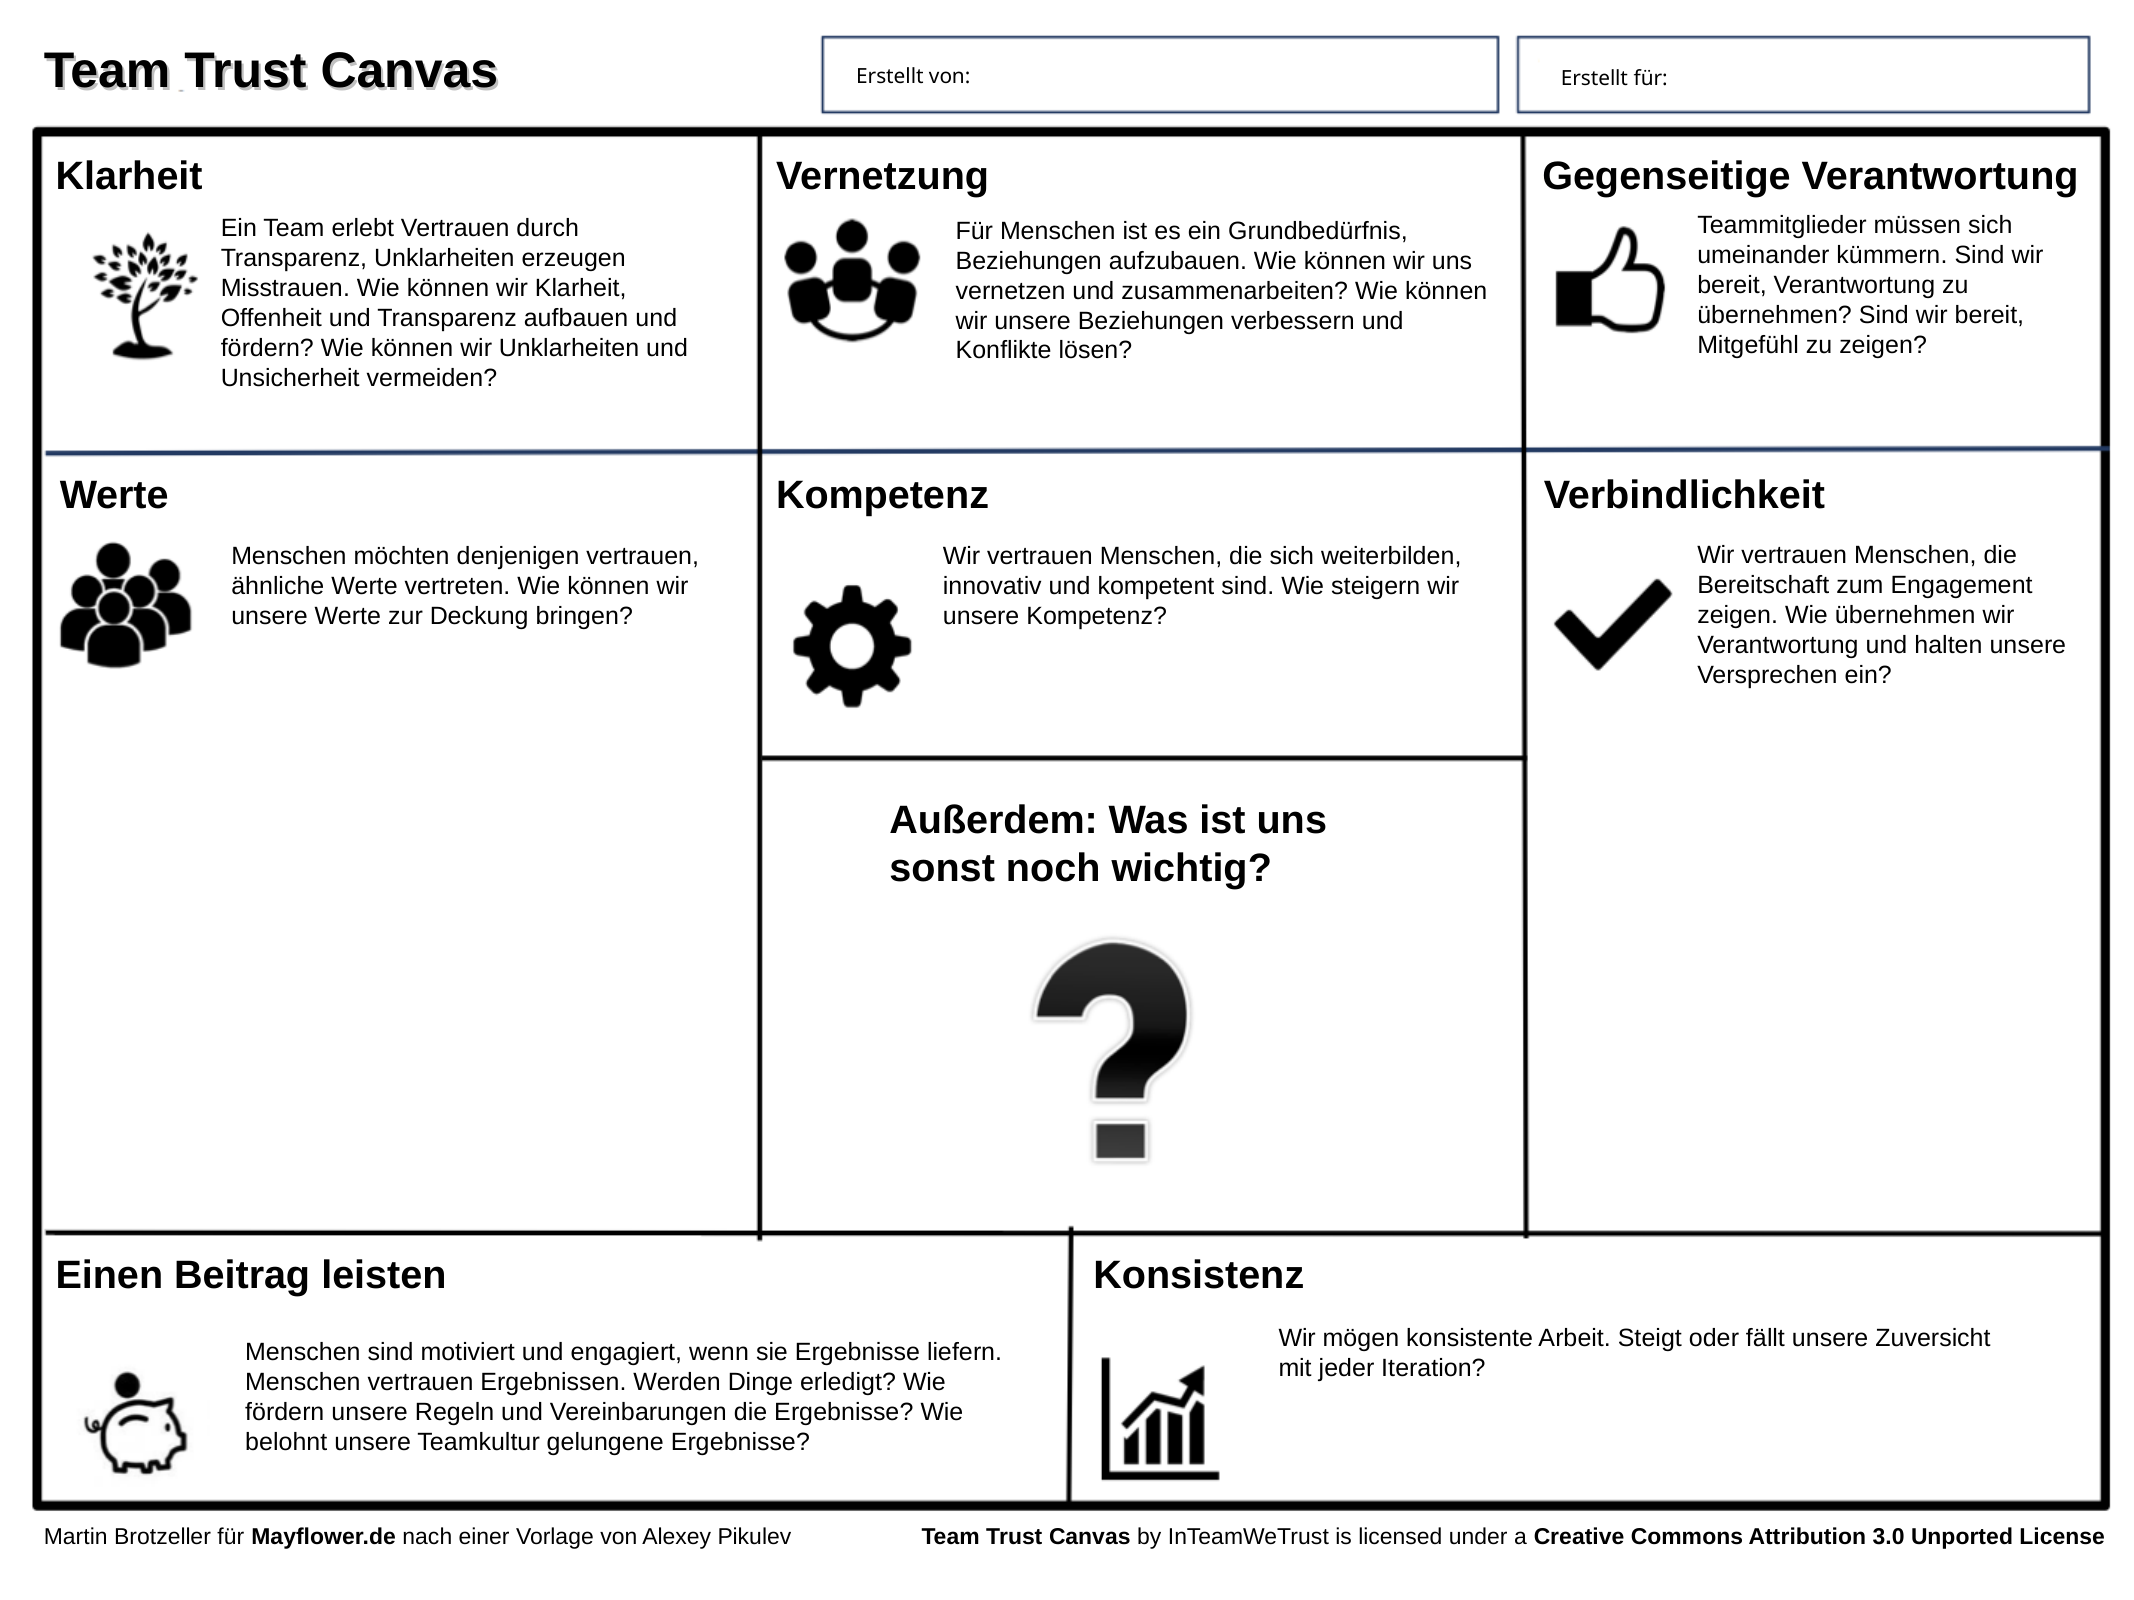

Team Trust Canvas
Erstellt von:
Erstellt für:
Gegenseitige Verantwortung
Klarheit
Vernetzung
Teammitglieder müssen sich umeinander kümmern. Sind wir bereit, Verantwortung zu übernehmen? Sind wir bereit, Mitgefühl zu zeigen?
Ein Team erlebt Vertrauen durch Transparenz, Unklarheiten erzeugen Misstrauen. Wie können wir Klarheit, Offenheit und Transparenz aufbauen und fördern? Wie können wir Unklarheiten und Unsicherheit vermeiden?
Für Menschen ist es ein Grundbedürfnis, Beziehungen aufzubauen. Wie können wir uns vernetzen und zusammenarbeiten? Wie können wir unsere Beziehungen verbessern und Konflikte lösen?
Werte
Kompetenz
Verbindlichkeit
Wir vertrauen Menschen, die Bereitschaft zum Engagement zeigen. Wie übernehmen wir Verantwortung und halten unsere Versprechen ein?
Wir vertrauen Menschen, die sich weiterbilden, innovativ und kompetent sind. Wie steigern wir unsere Kompetenz?
Menschen möchten denjenigen vertrauen, ähnliche Werte vertreten. Wie können wir unsere Werte zur Deckung bringen?
Außerdem: Was ist uns sonst noch wichtig?
Einen Beitrag leisten
Konsistenz
Wir mögen konsistente Arbeit. Steigt oder fällt unsere Zuversicht mit jeder Iteration?
Menschen sind motiviert und engagiert, wenn sie Ergebnisse liefern. Menschen vertrauen Ergebnissen. Werden Dinge erledigt? Wie fördern unsere Regeln und Vereinbarungen die Ergebnisse? Wie belohnt unsere Teamkultur gelungene Ergebnisse?
Martin Brotzeller für Mayflower.de nach einer Vorlage von Alexey Pikulev
Team Trust Canvas by InTeamWeTrust is licensed under a Creative Commons Attribution 3.0 Unported License